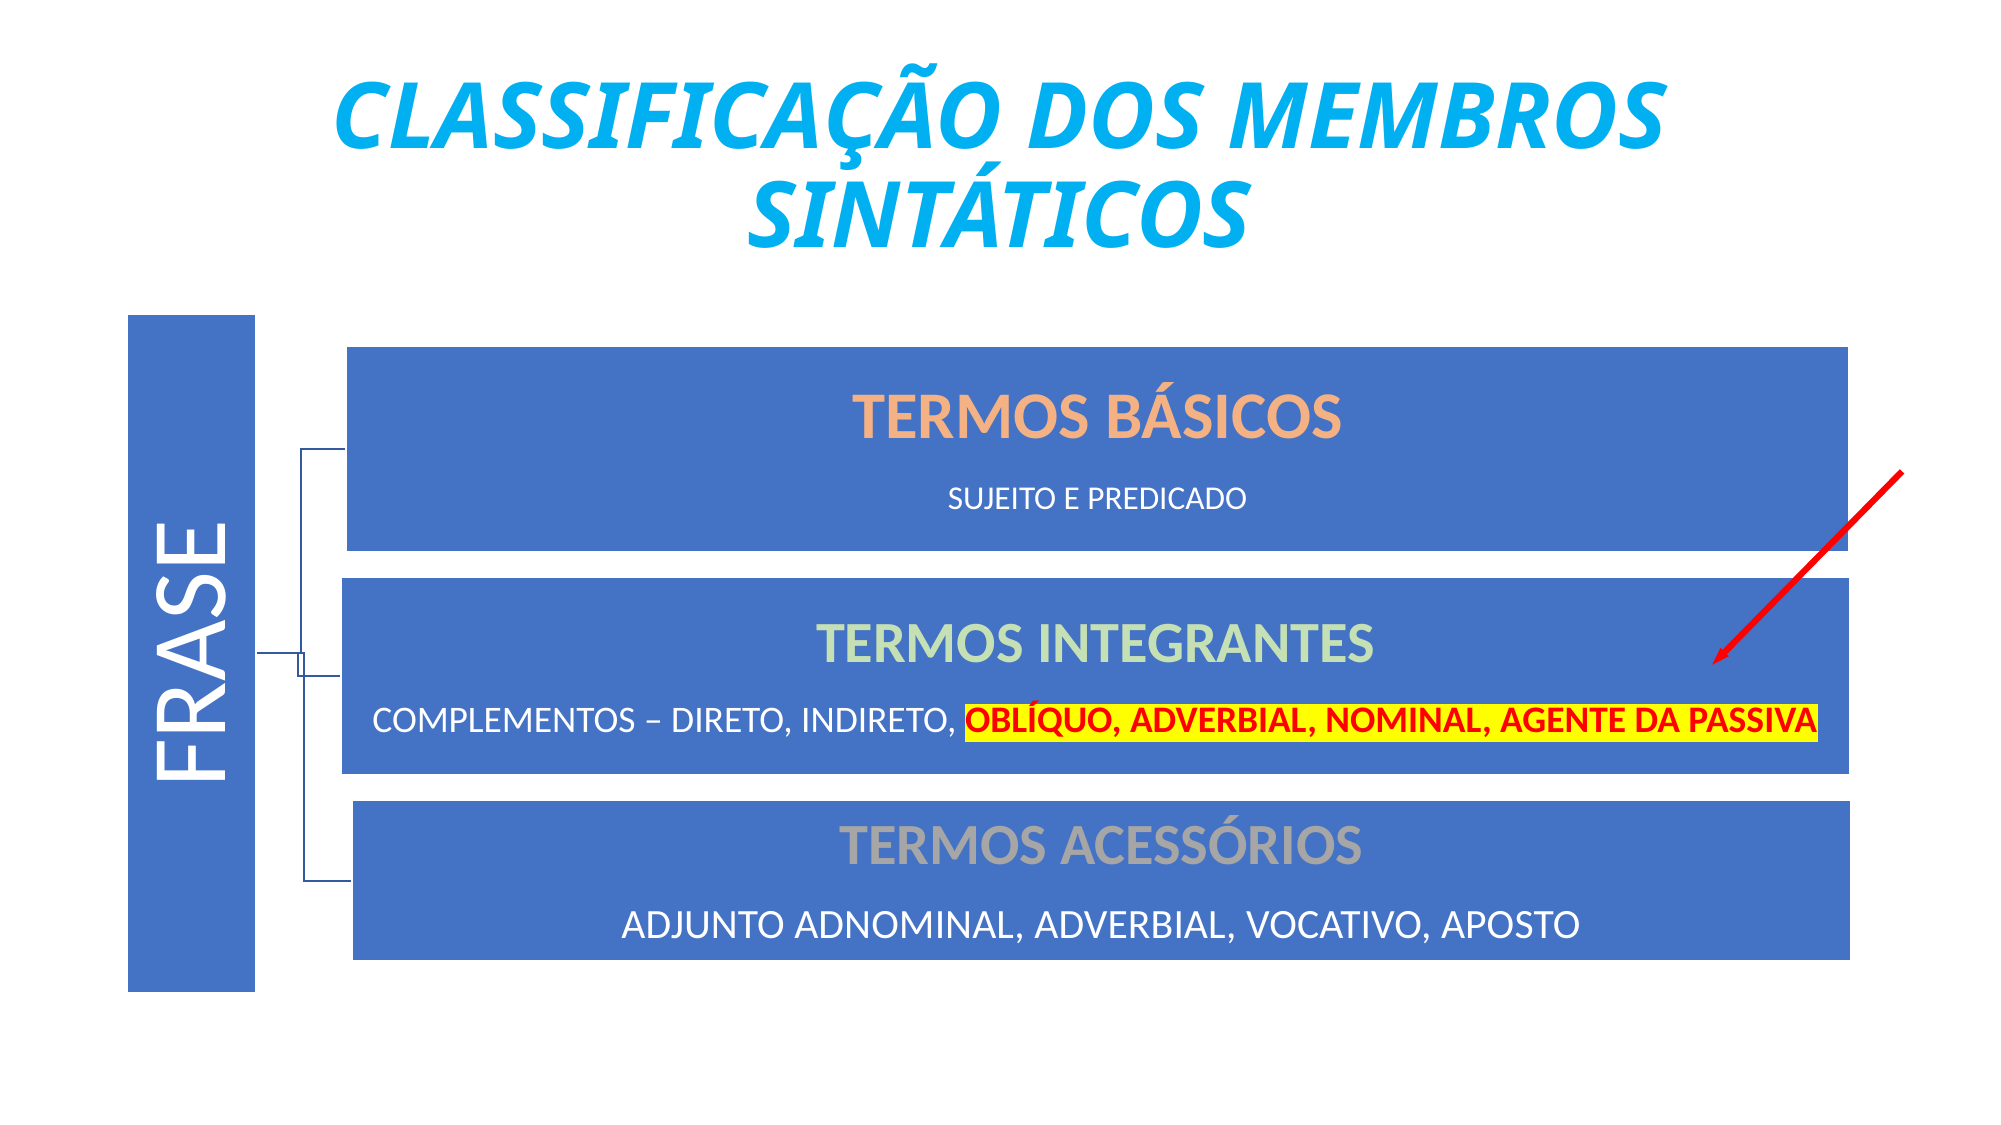

# CLASSIFICAÇÃO DOS MEMBROS SINTÁTICOS
TERMOS BÁSICOS
SUJEITO E PREDICADO
TERMOS INTEGRANTES
COMPLEMENTOS – DIRETO, INDIRETO, OBLÍQUO, ADVERBIAL, NOMINAL, AGENTE DA PASSIVA
FRASE
TERMOS ACESSÓRIOS
ADJUNTO ADNOMINAL, ADVERBIAL, VOCATIVO, APOSTO